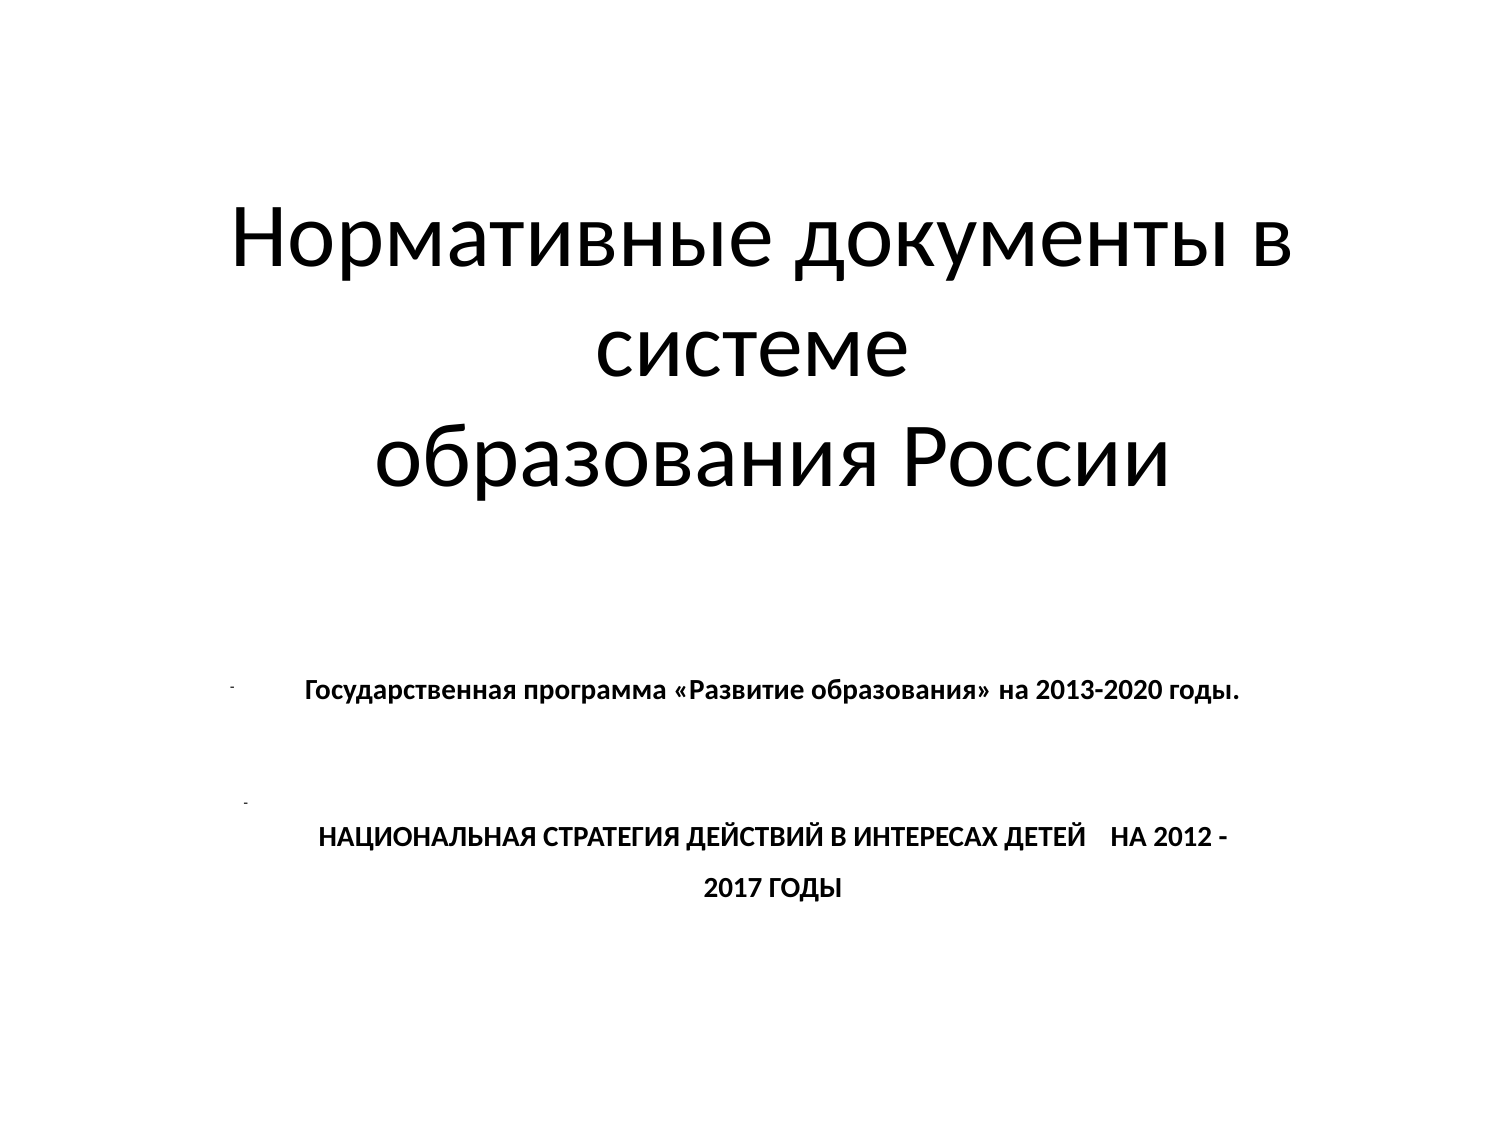

# Нормативные документы в системе образования России
Государственная программа «Развитие образования» на 2013-2020 годы.
НАЦИОНАЛЬНАЯ СТРАТЕГИЯ ДЕЙСТВИЙ В ИНТЕРЕСАХ ДЕТЕЙ НА 2012 - 2017 ГОДЫ